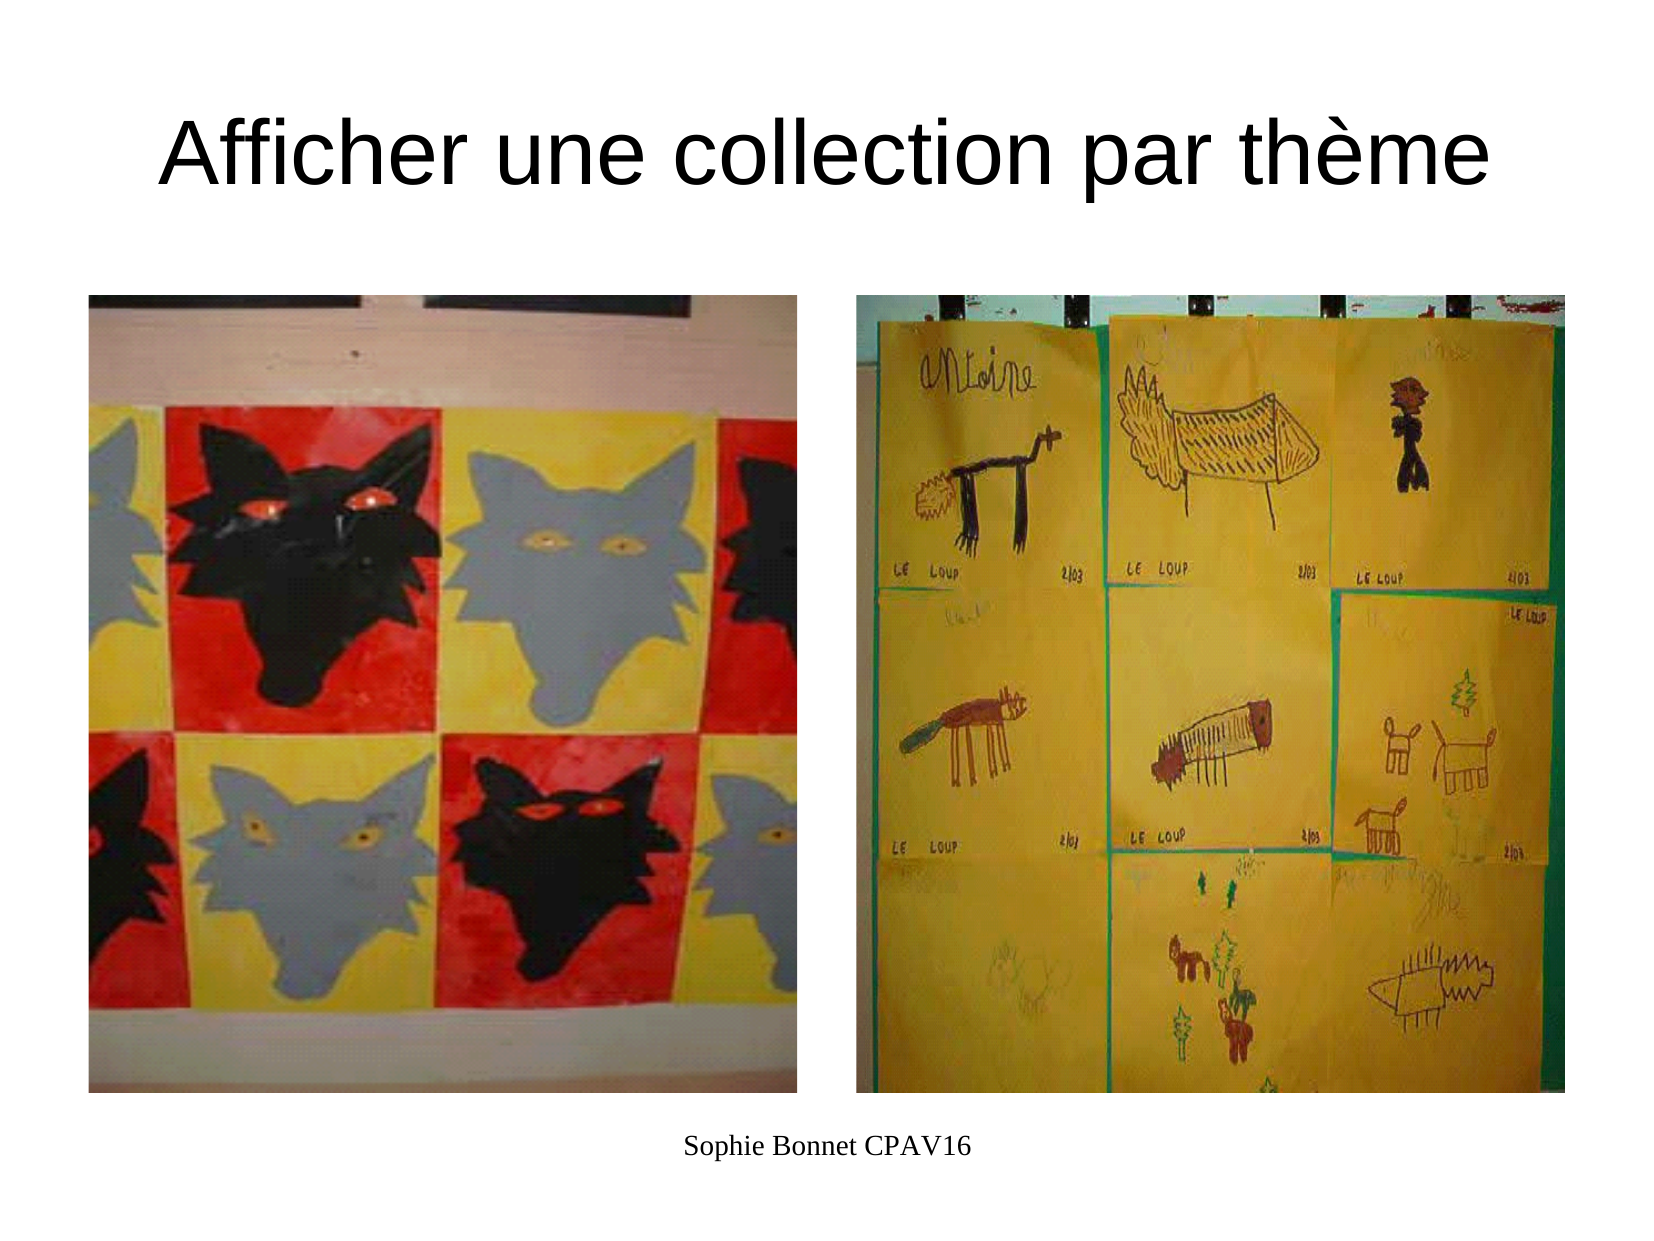

# Afficher une collection par thème
Sophie Bonnet CPAV16